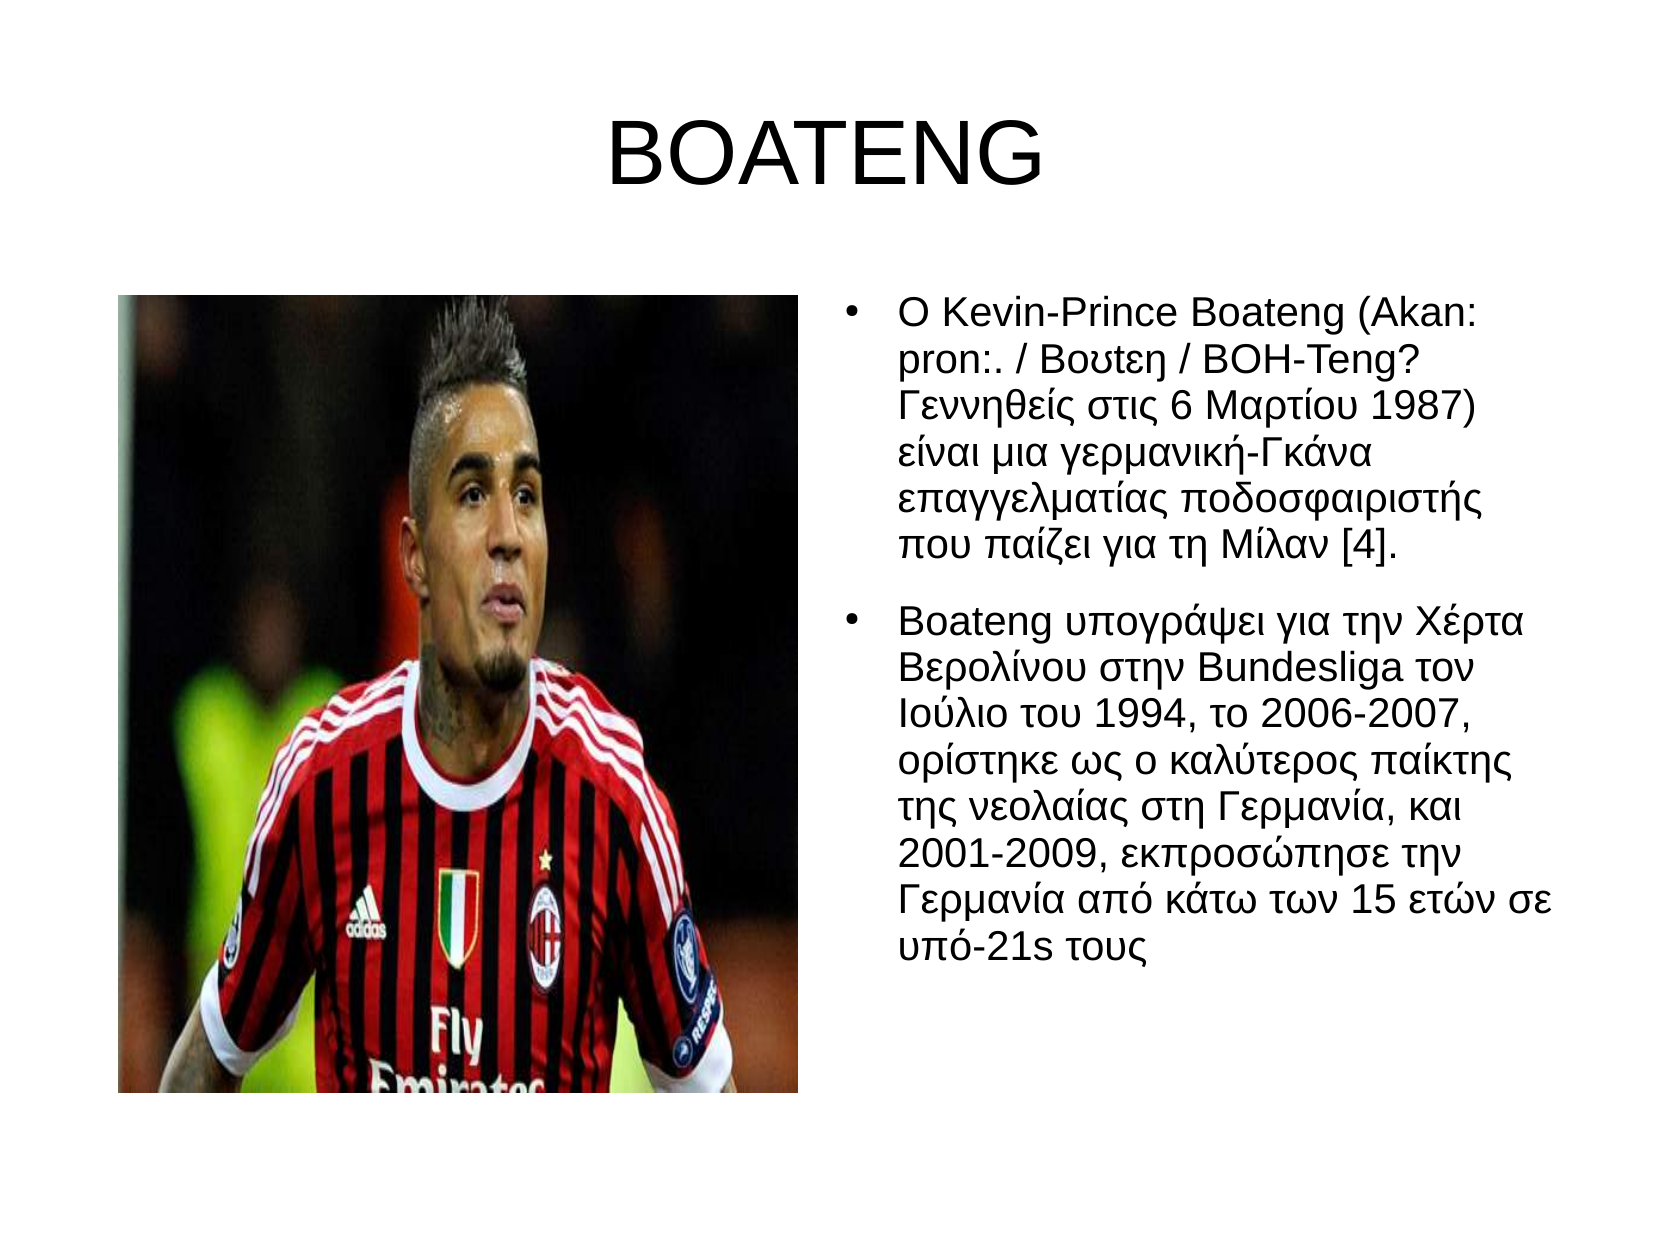

# BOATENG
Ο Kevin-Prince Boateng (Akan: pron:. / Boʊtɛŋ / BOH-Teng? Γεννηθείς στις 6 Μαρτίου 1987) είναι μια γερμανική-Γκάνα επαγγελματίας ποδοσφαιριστής που παίζει για τη Μίλαν [4].
Boateng υπογράψει για την Χέρτα Βερολίνου στην Bundesliga τον Ιούλιο του 1994, το 2006-2007, ορίστηκε ως ο καλύτερος παίκτης της νεολαίας στη Γερμανία, και 2001-2009, εκπροσώπησε την Γερμανία από κάτω των 15 ετών σε υπό-21s τους